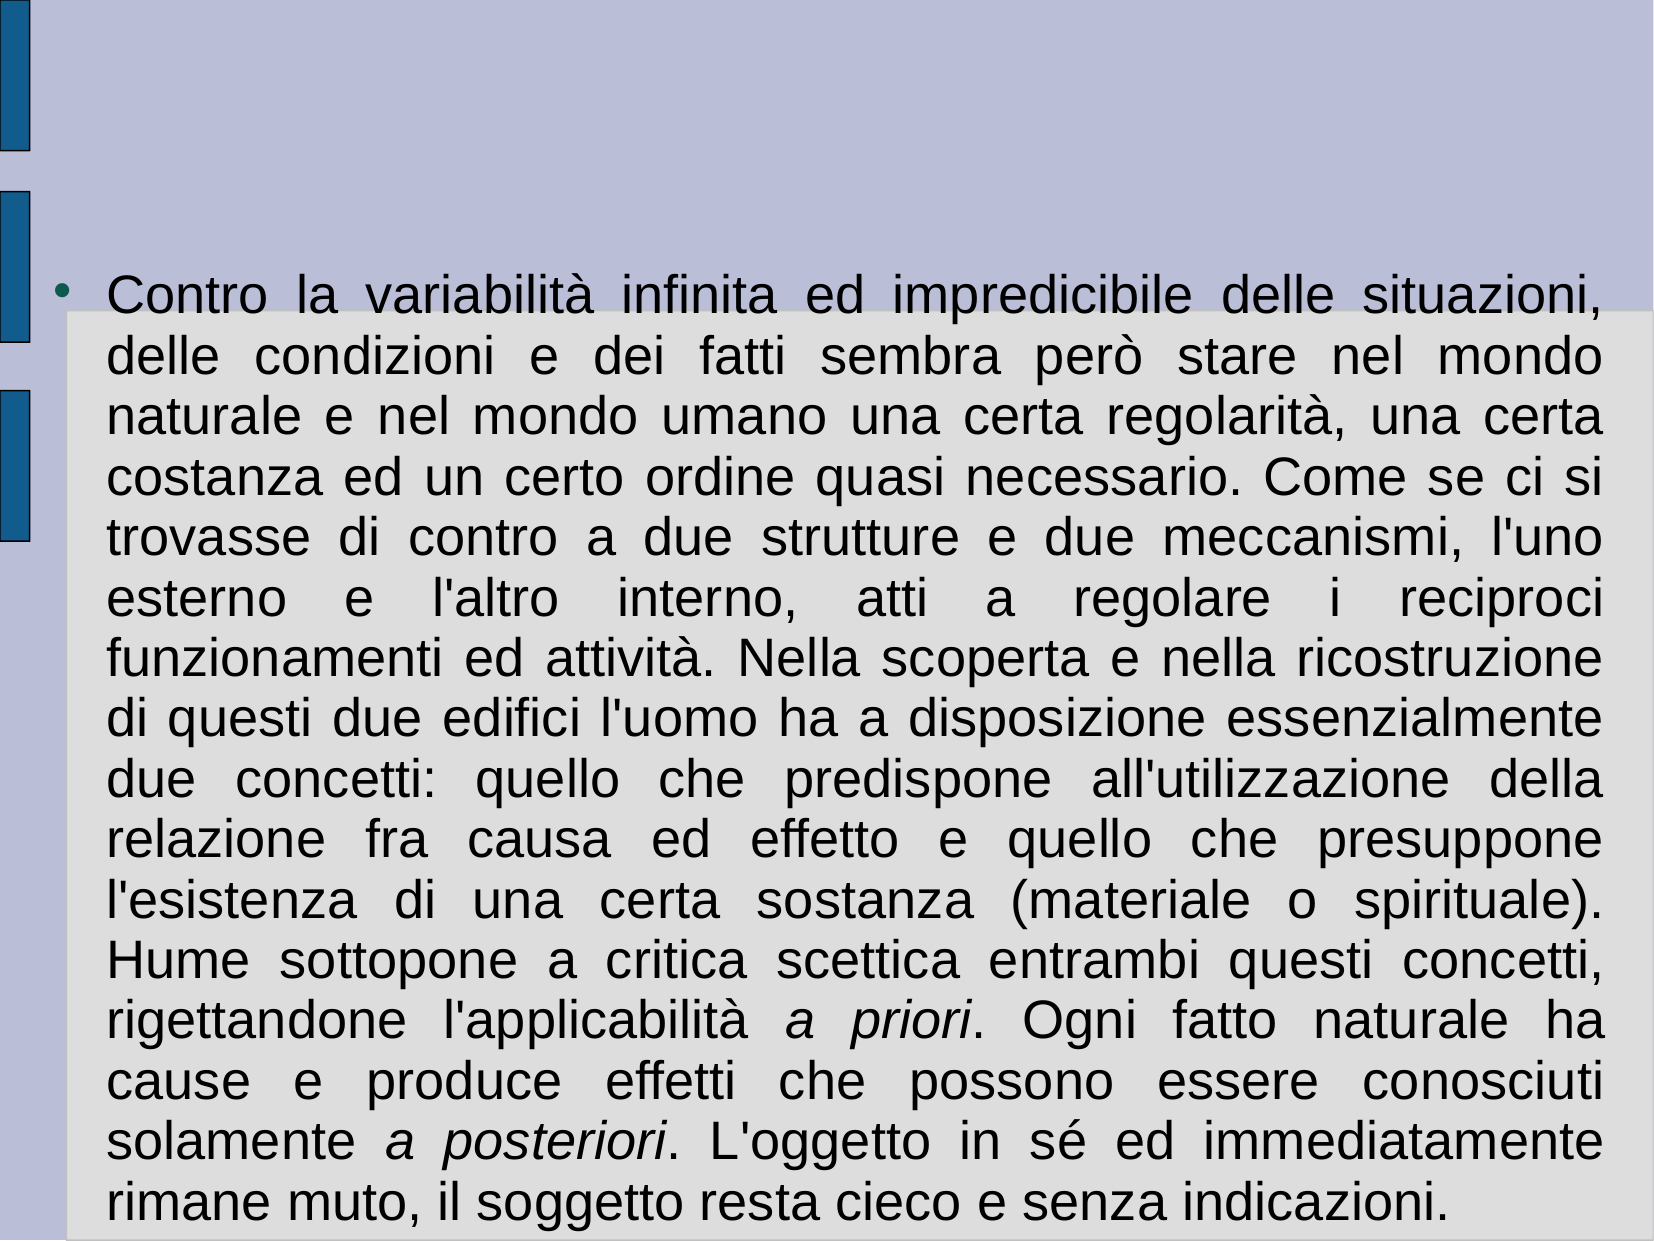

#
Contro la variabilità infinita ed impredicibile delle situazioni, delle condizioni e dei fatti sembra però stare nel mondo naturale e nel mondo umano una certa regolarità, una certa costanza ed un certo ordine quasi necessario. Come se ci si trovasse di contro a due strutture e due meccanismi, l'uno esterno e l'altro interno, atti a regolare i reciproci funzionamenti ed attività. Nella scoperta e nella ricostruzione di questi due edifici l'uomo ha a disposizione essenzialmente due concetti: quello che predispone all'utilizzazione della relazione fra causa ed effetto e quello che presuppone l'esistenza di una certa sostanza (materiale o spirituale). Hume sottopone a critica scettica entrambi questi concetti, rigettandone l'applicabilità a priori. Ogni fatto naturale ha cause e produce effetti che possono essere conosciuti solamente a posteriori. L'oggetto in sé ed immediatamente rimane muto, il soggetto resta cieco e senza indicazioni.